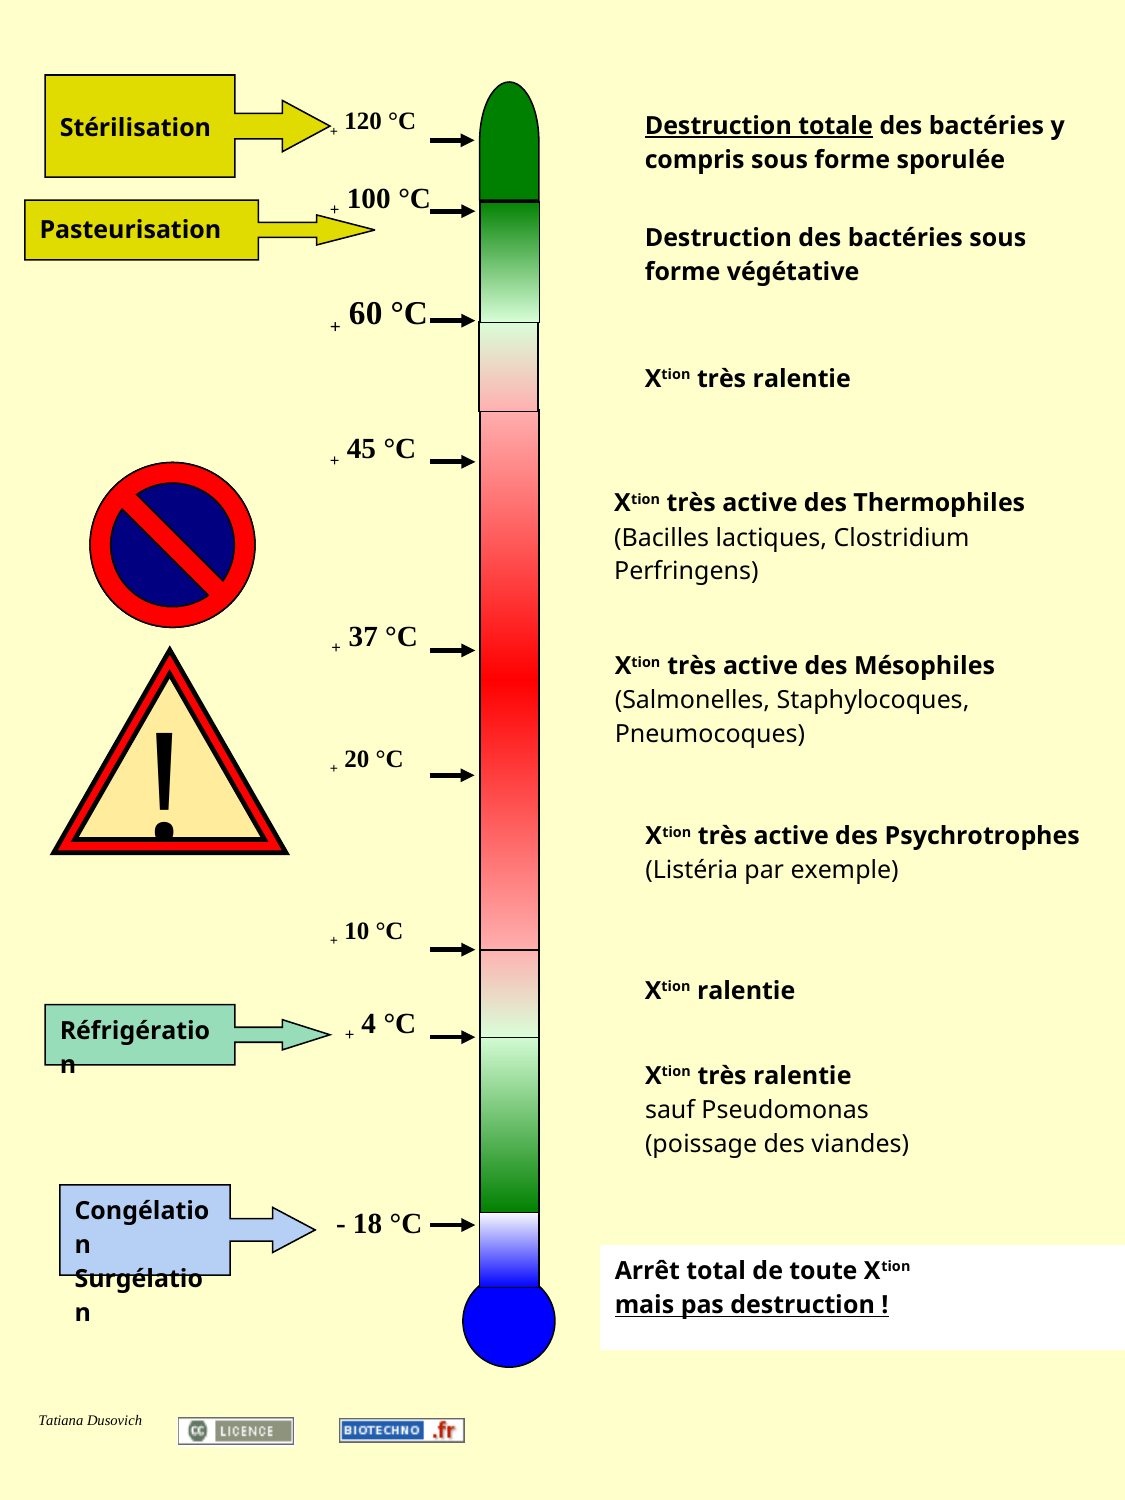

Stérilisation
+ 120 °C
Destruction totale des bactéries y compris sous forme sporulée
+ 100 °C
Pasteurisation
Destruction des bactéries sous forme végétative
+ 60 °C
Xtion très ralentie
+ 45 °C
Xtion très active des Thermophiles
(Bacilles lactiques, Clostridium Perfringens)
+ 37 °C
Xtion très active des Mésophiles
(Salmonelles, Staphylocoques, Pneumocoques)
!
+ 20 °C
Xtion très active des Psychrotrophes
(Listéria par exemple)
+ 10 °C
Xtion ralentie
+ 4 °C
Réfrigération
Xtion très ralentie
sauf Pseudomonas (poissage des viandes)
Congélation
Surgélation
- 18 °C
Arrêt total de toute Xtion
mais pas destruction !
Tatiana Dusovich